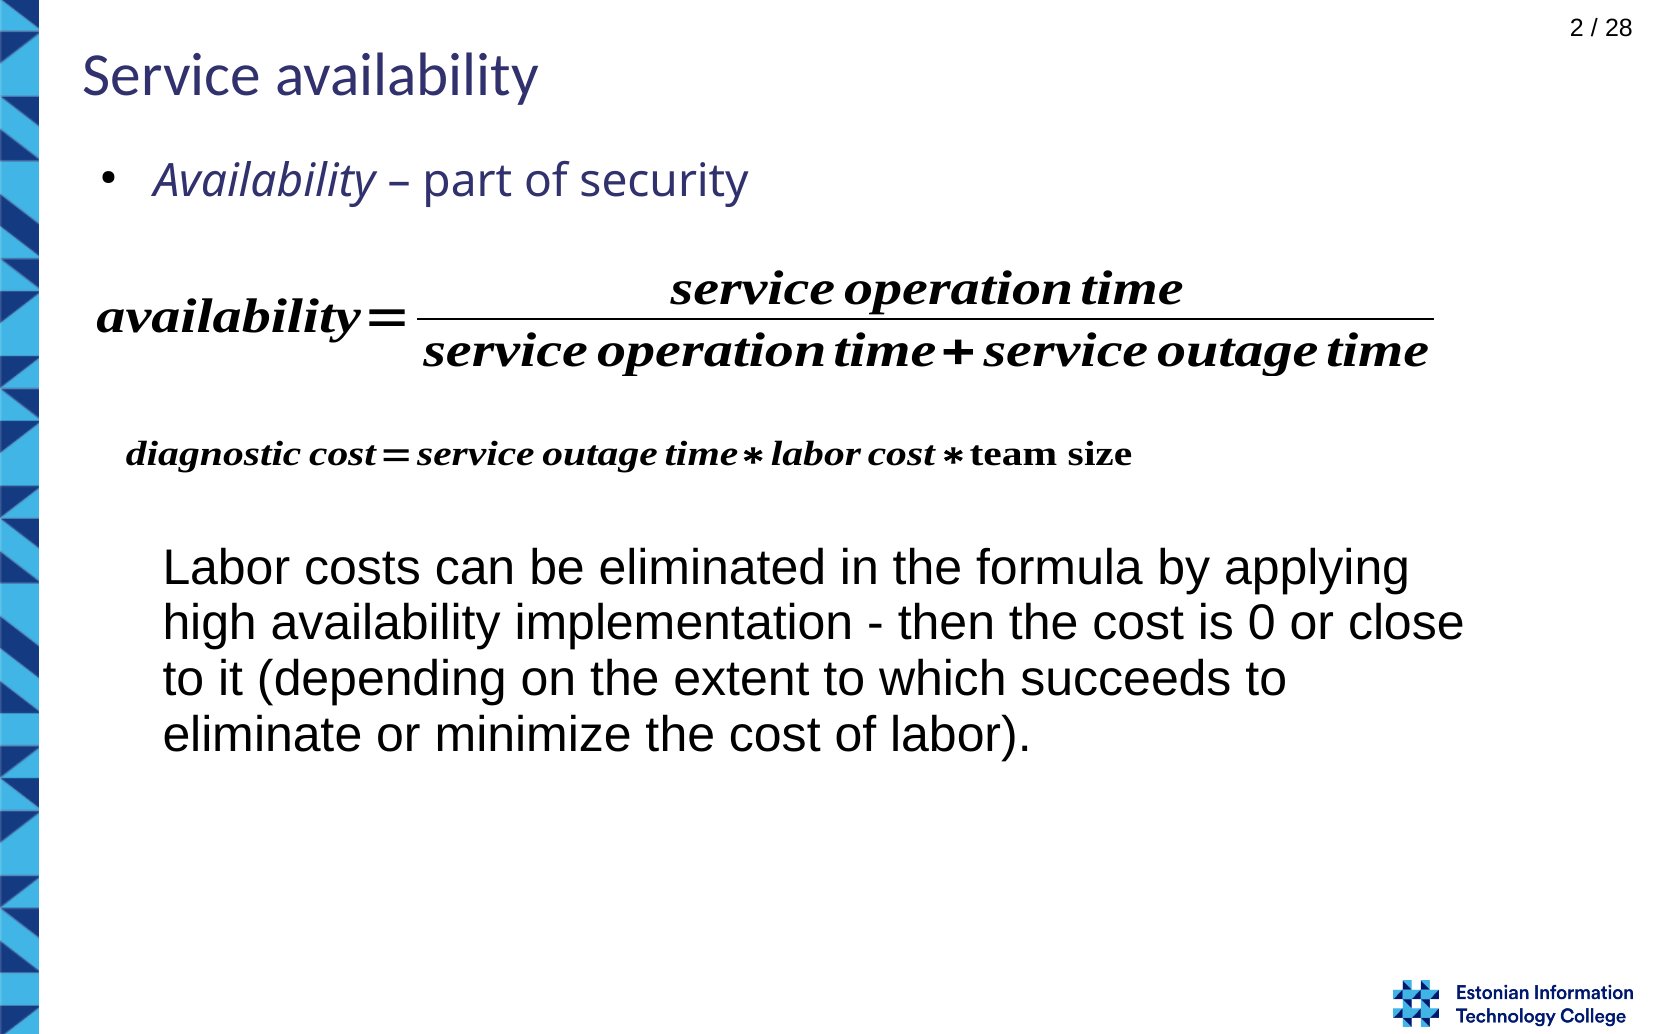

# Service availability
Availability – part of security
Labor costs can be eliminated in the formula by applying high availability implementation - then the cost is 0 or close to it (depending on the extent to which succeeds to eliminate or minimize the cost of labor).